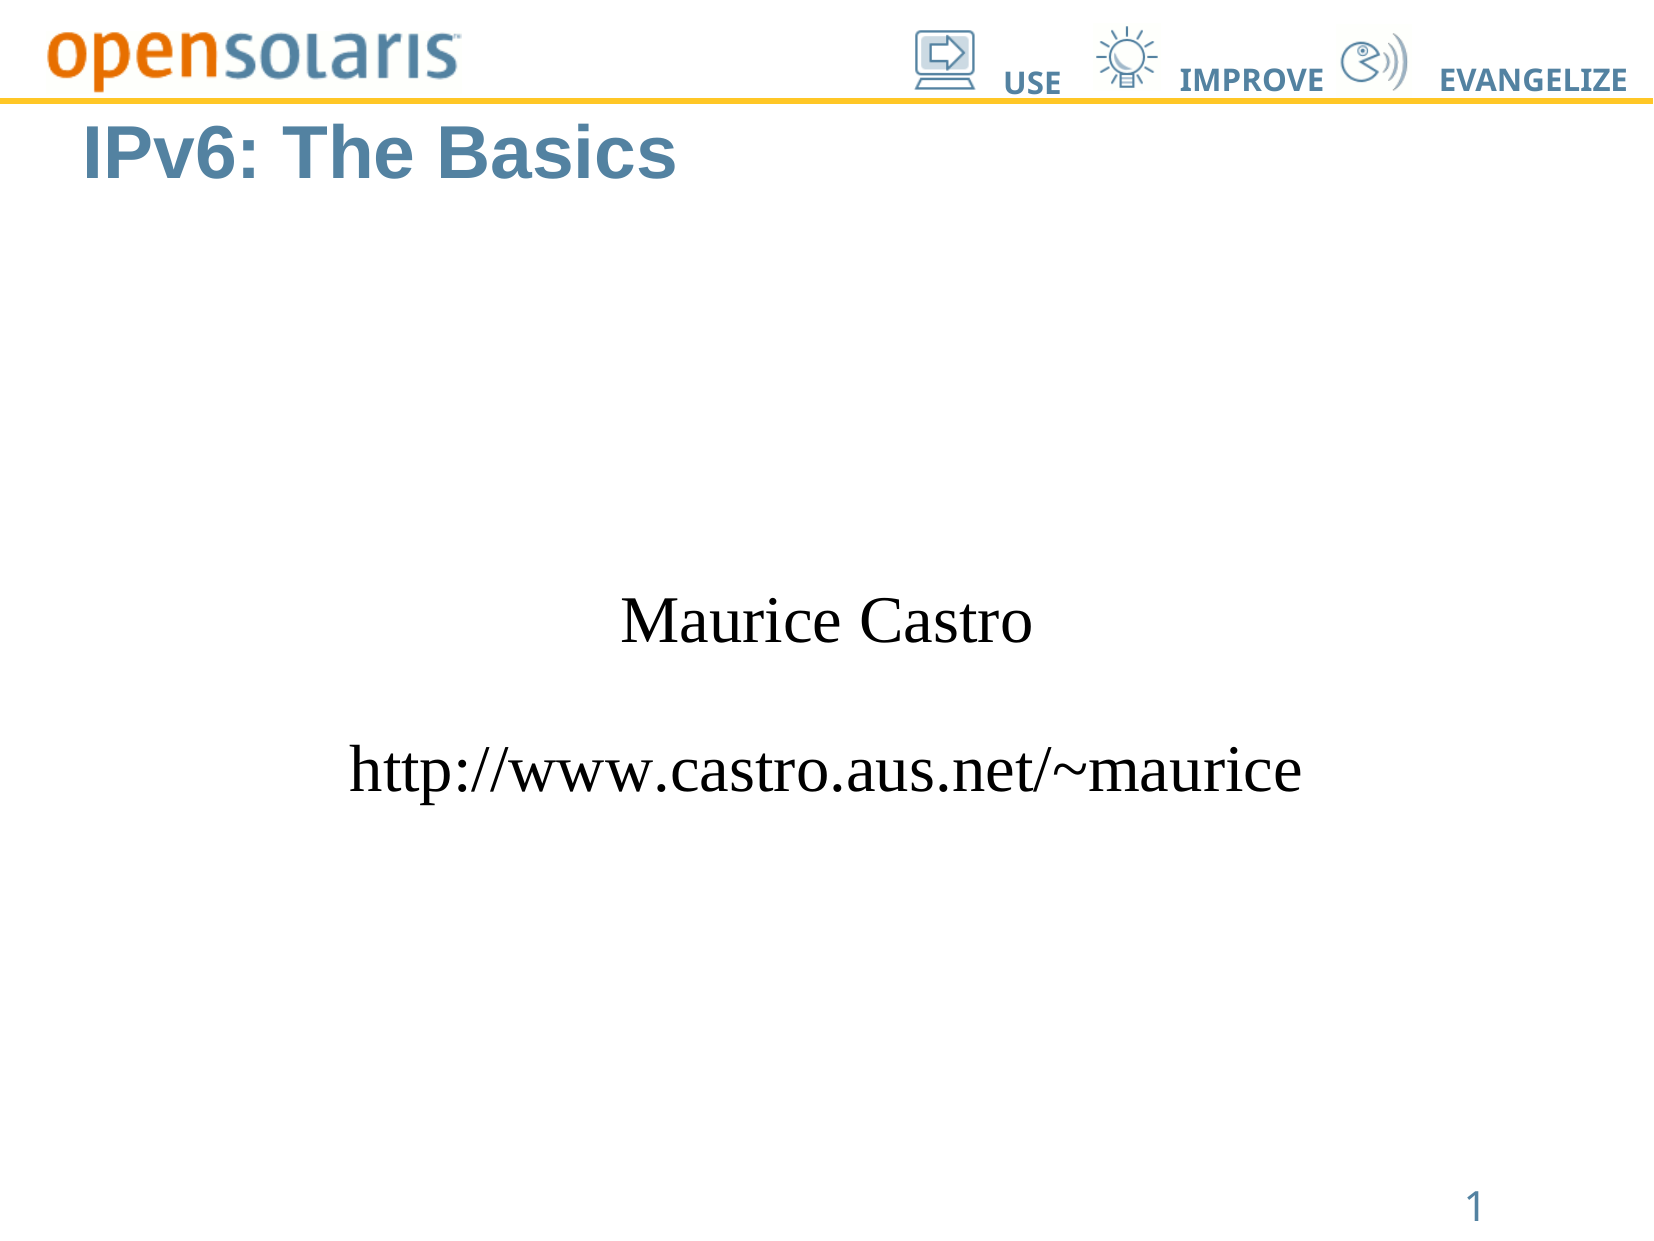

# IPv6: The Basics
Maurice Castro
http://www.castro.aus.net/~maurice